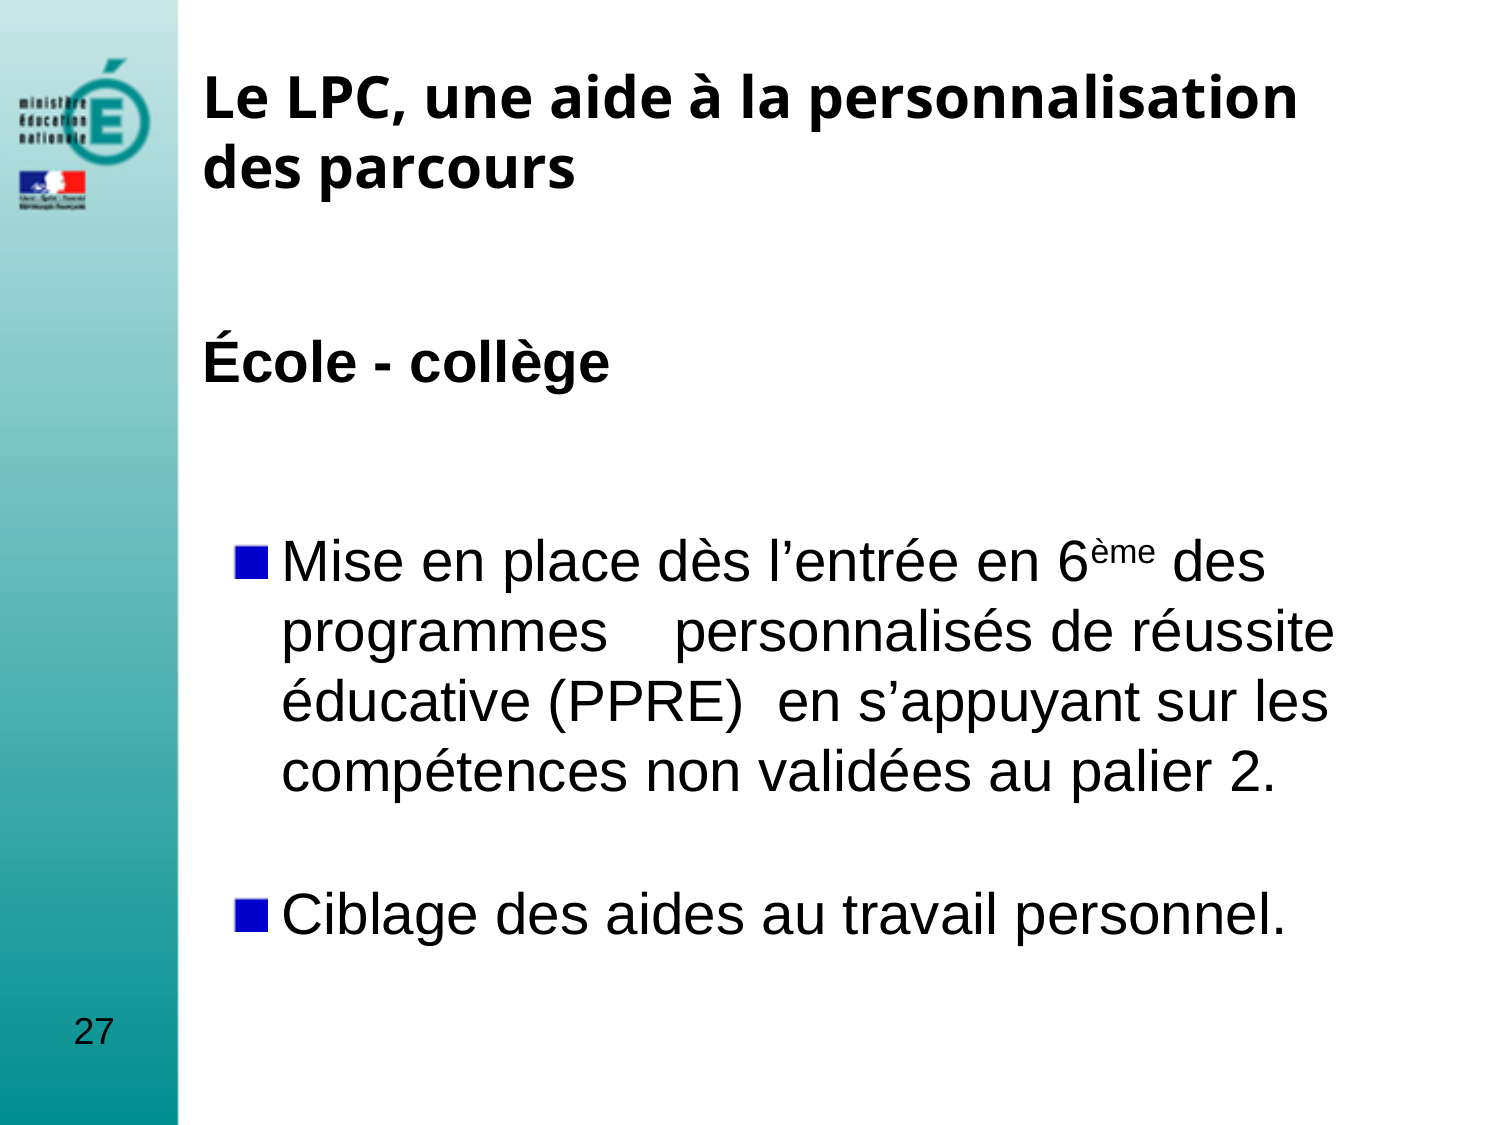

# Le LPC, une aide à la personnalisation des parcours
École - collège
Mise en place dès l’entrée en 6ème des programmes personnalisés de réussite éducative (PPRE) en s’appuyant sur les compétences non validées au palier 2.
Ciblage des aides au travail personnel.